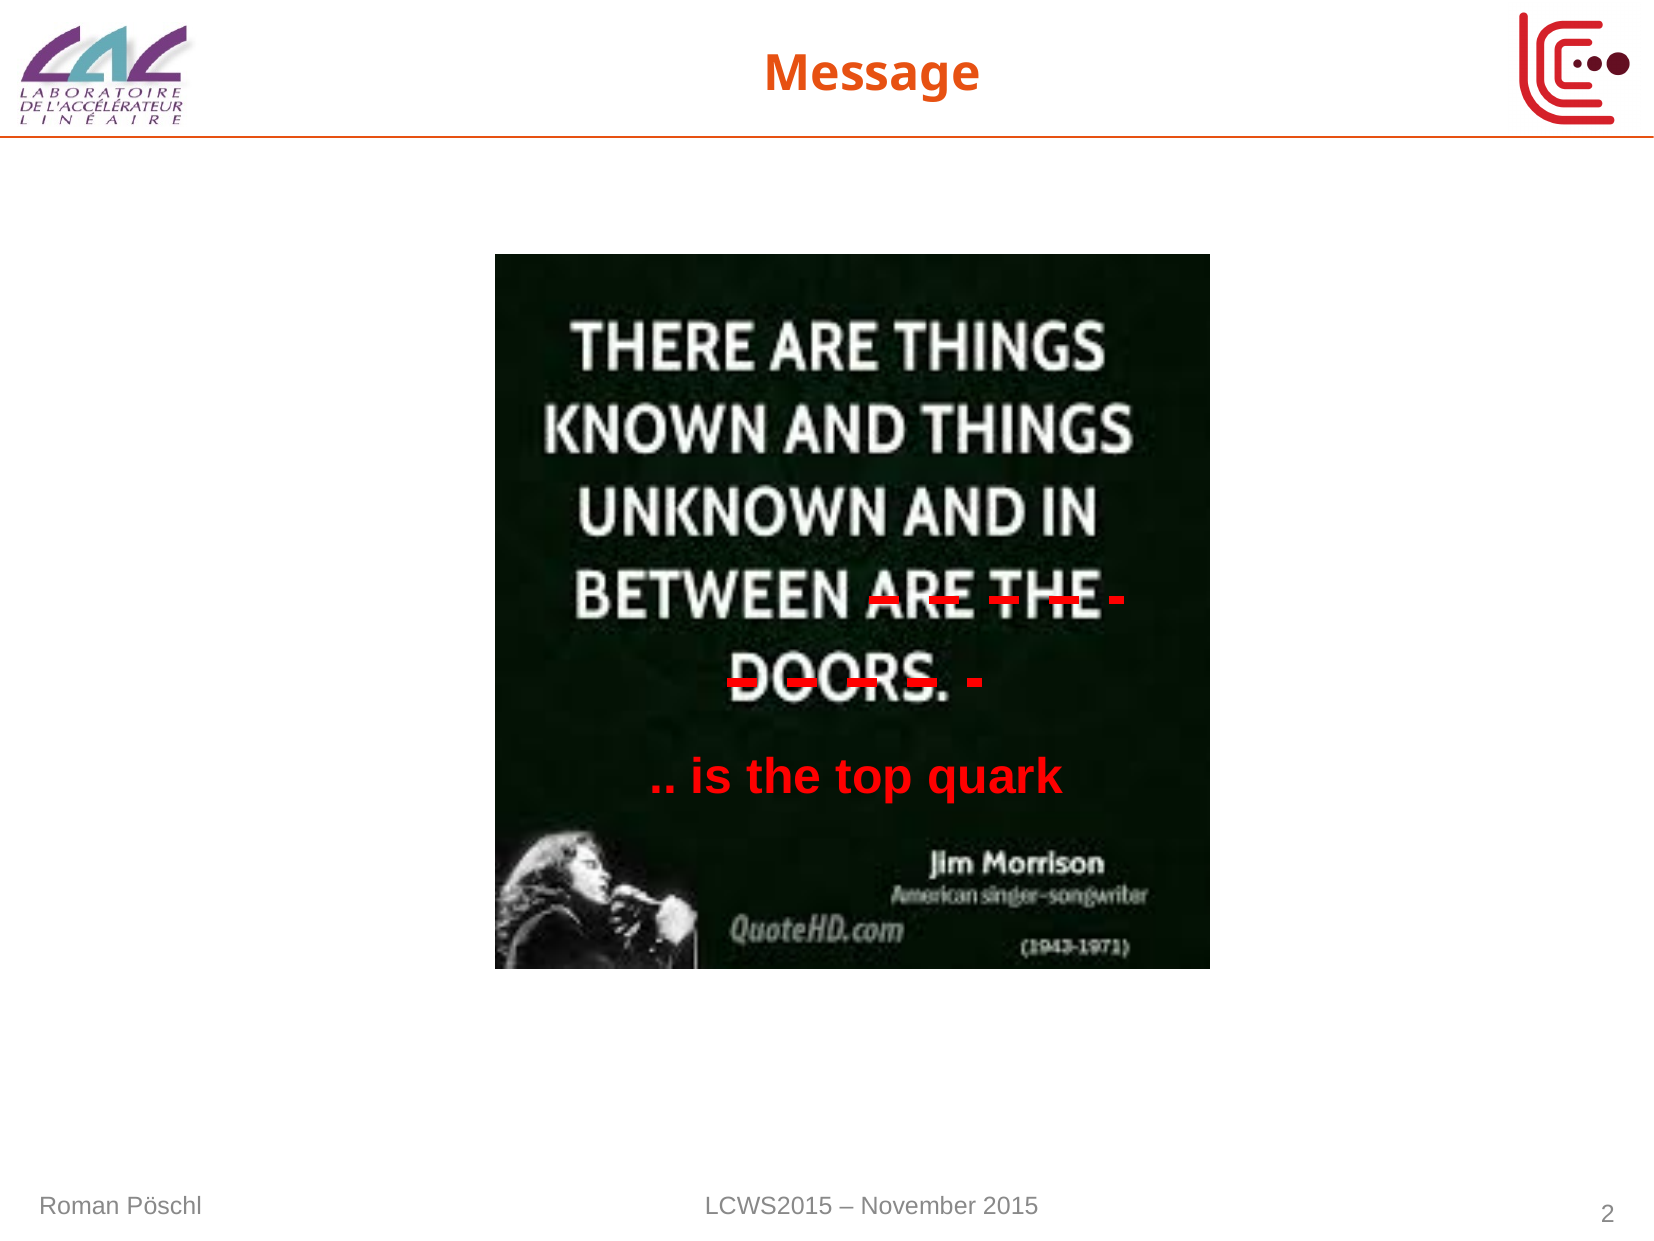

# Message
.. is the top quark